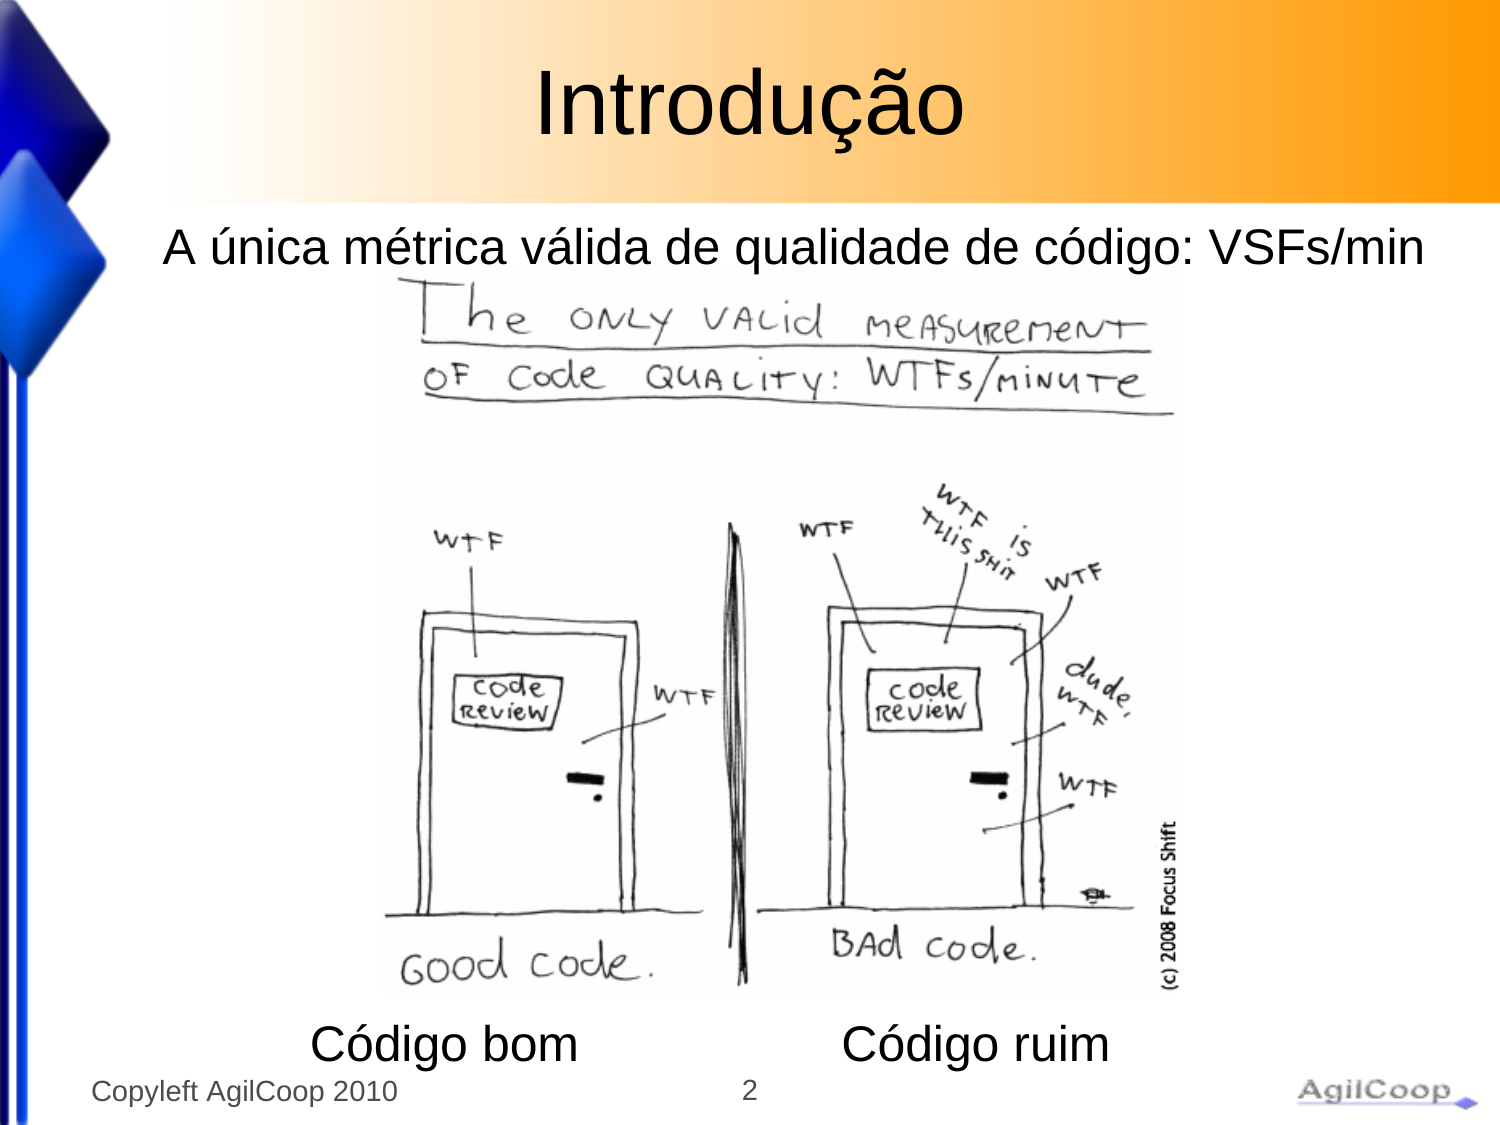

# Introdução
A única métrica válida de qualidade de código: VSFs/min
Código bom
Código ruim
Copyleft AgilCoop 2010
2